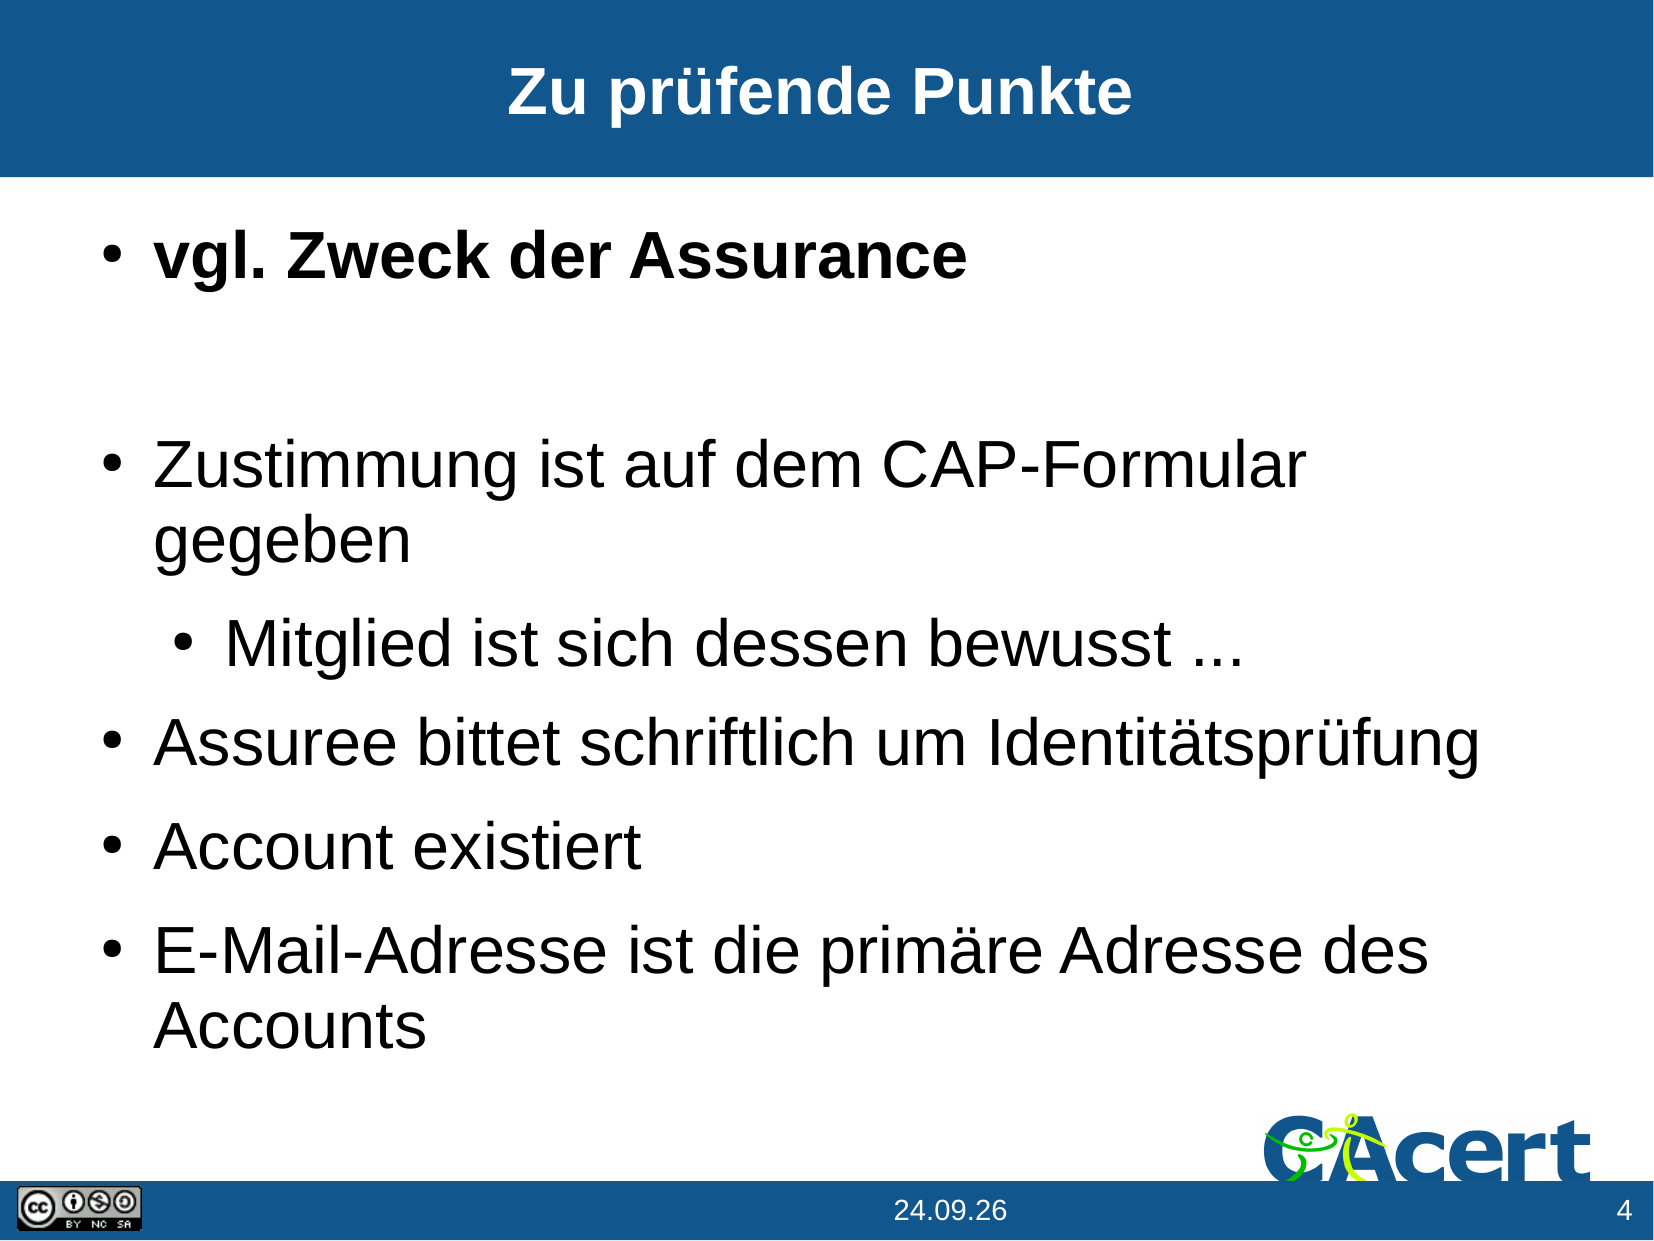

# Zu prüfende Punkte
vgl. Zweck der Assurance
Zustimmung ist auf dem CAP-Formular gegeben
Mitglied ist sich dessen bewusst ...
Assuree bittet schriftlich um Identitätsprüfung
Account existiert
E-Mail-Adresse ist die primäre Adresse des Accounts